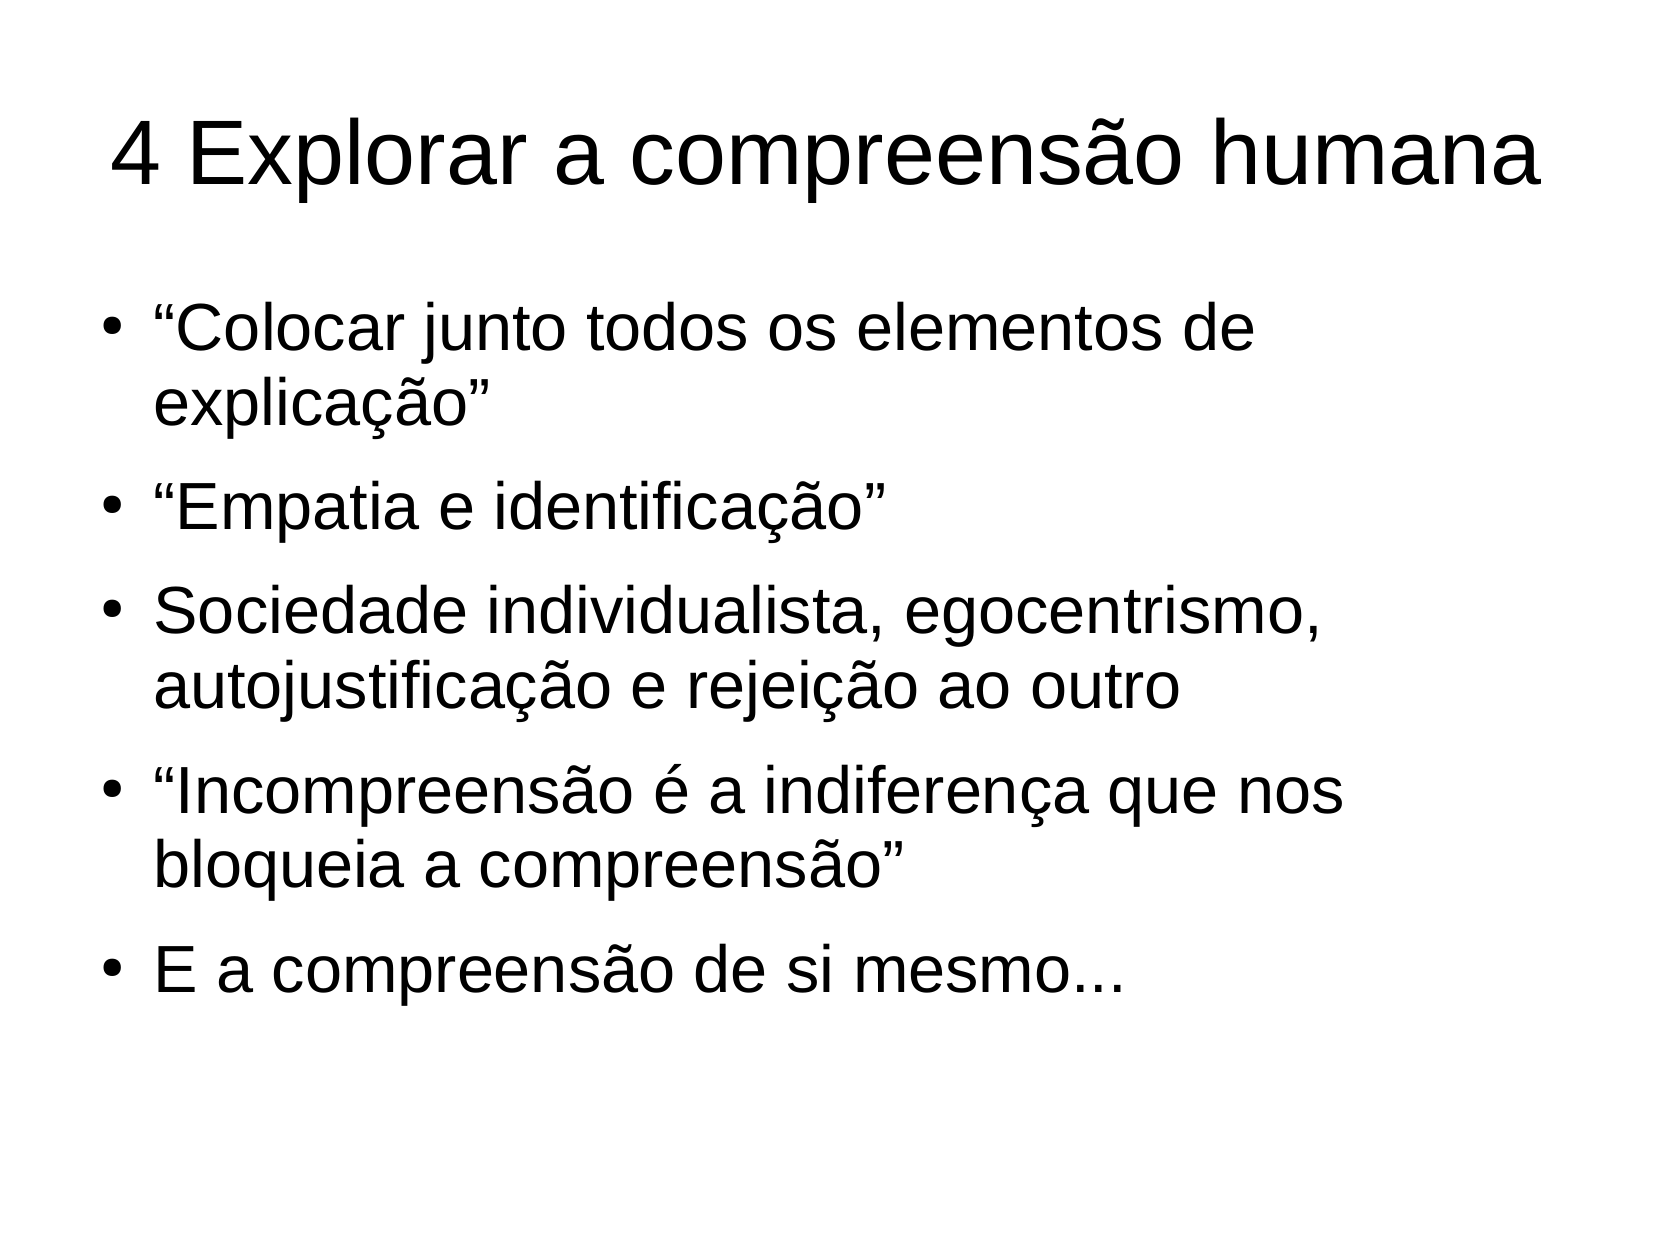

# 4 Explorar a compreensão humana
“Colocar junto todos os elementos de explicação”
“Empatia e identificação”
Sociedade individualista, egocentrismo, autojustificação e rejeição ao outro
“Incompreensão é a indiferença que nos bloqueia a compreensão”
E a compreensão de si mesmo...